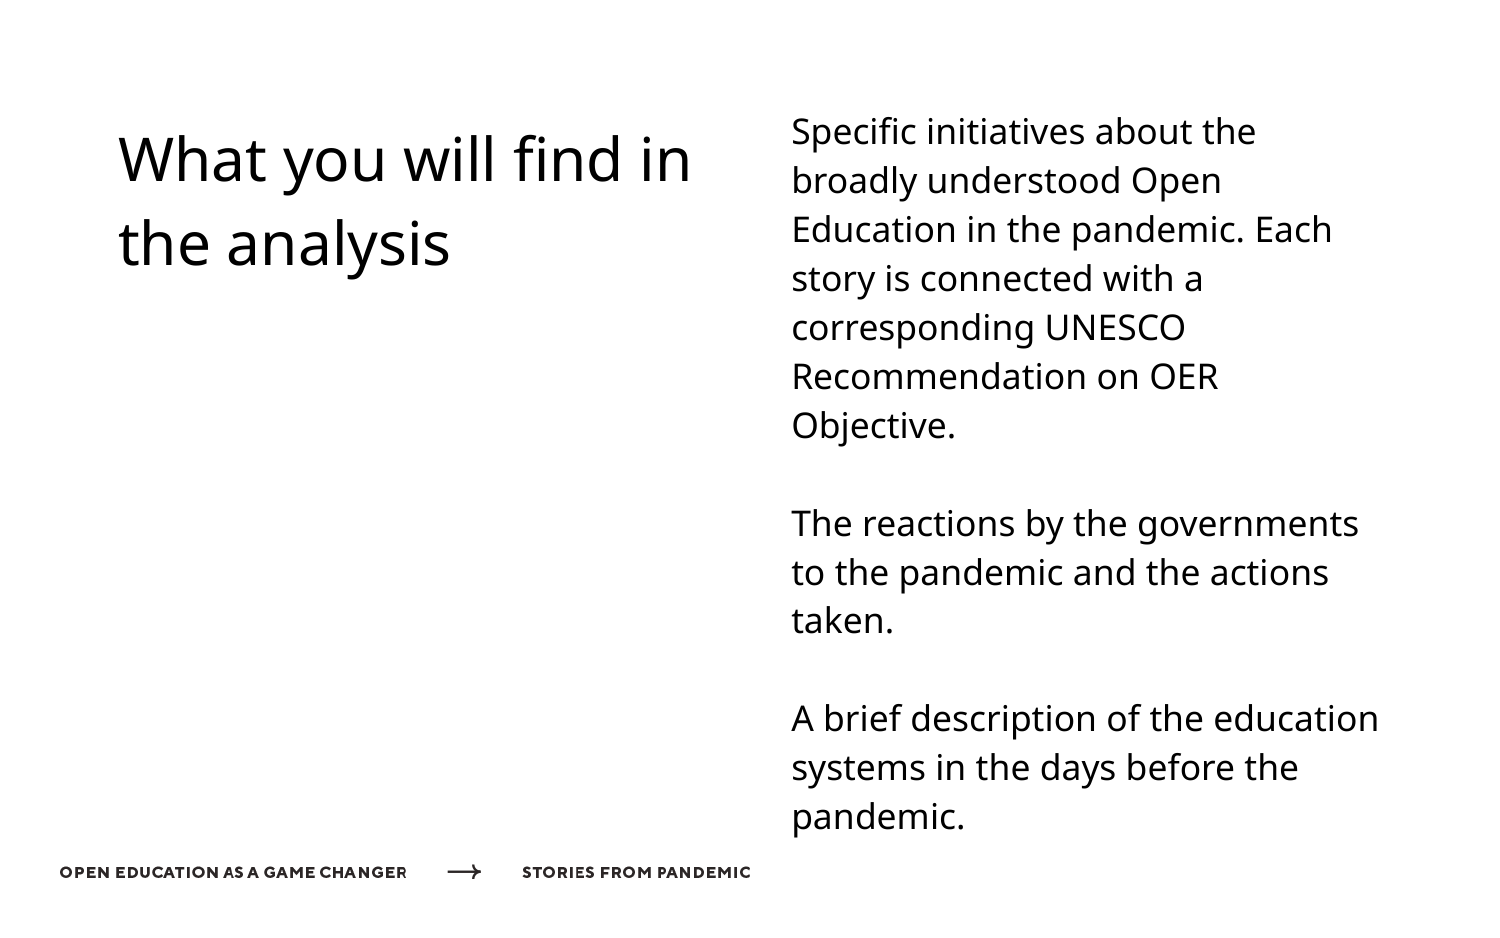

Specific initiatives about the broadly understood Open Education in the pandemic. Each story is connected with a corresponding UNESCO Recommendation on OER Objective.
The reactions by the governments to the pandemic and the actions taken.
A brief description of the education systems in the days before the pandemic.
# What you will find in the analysis